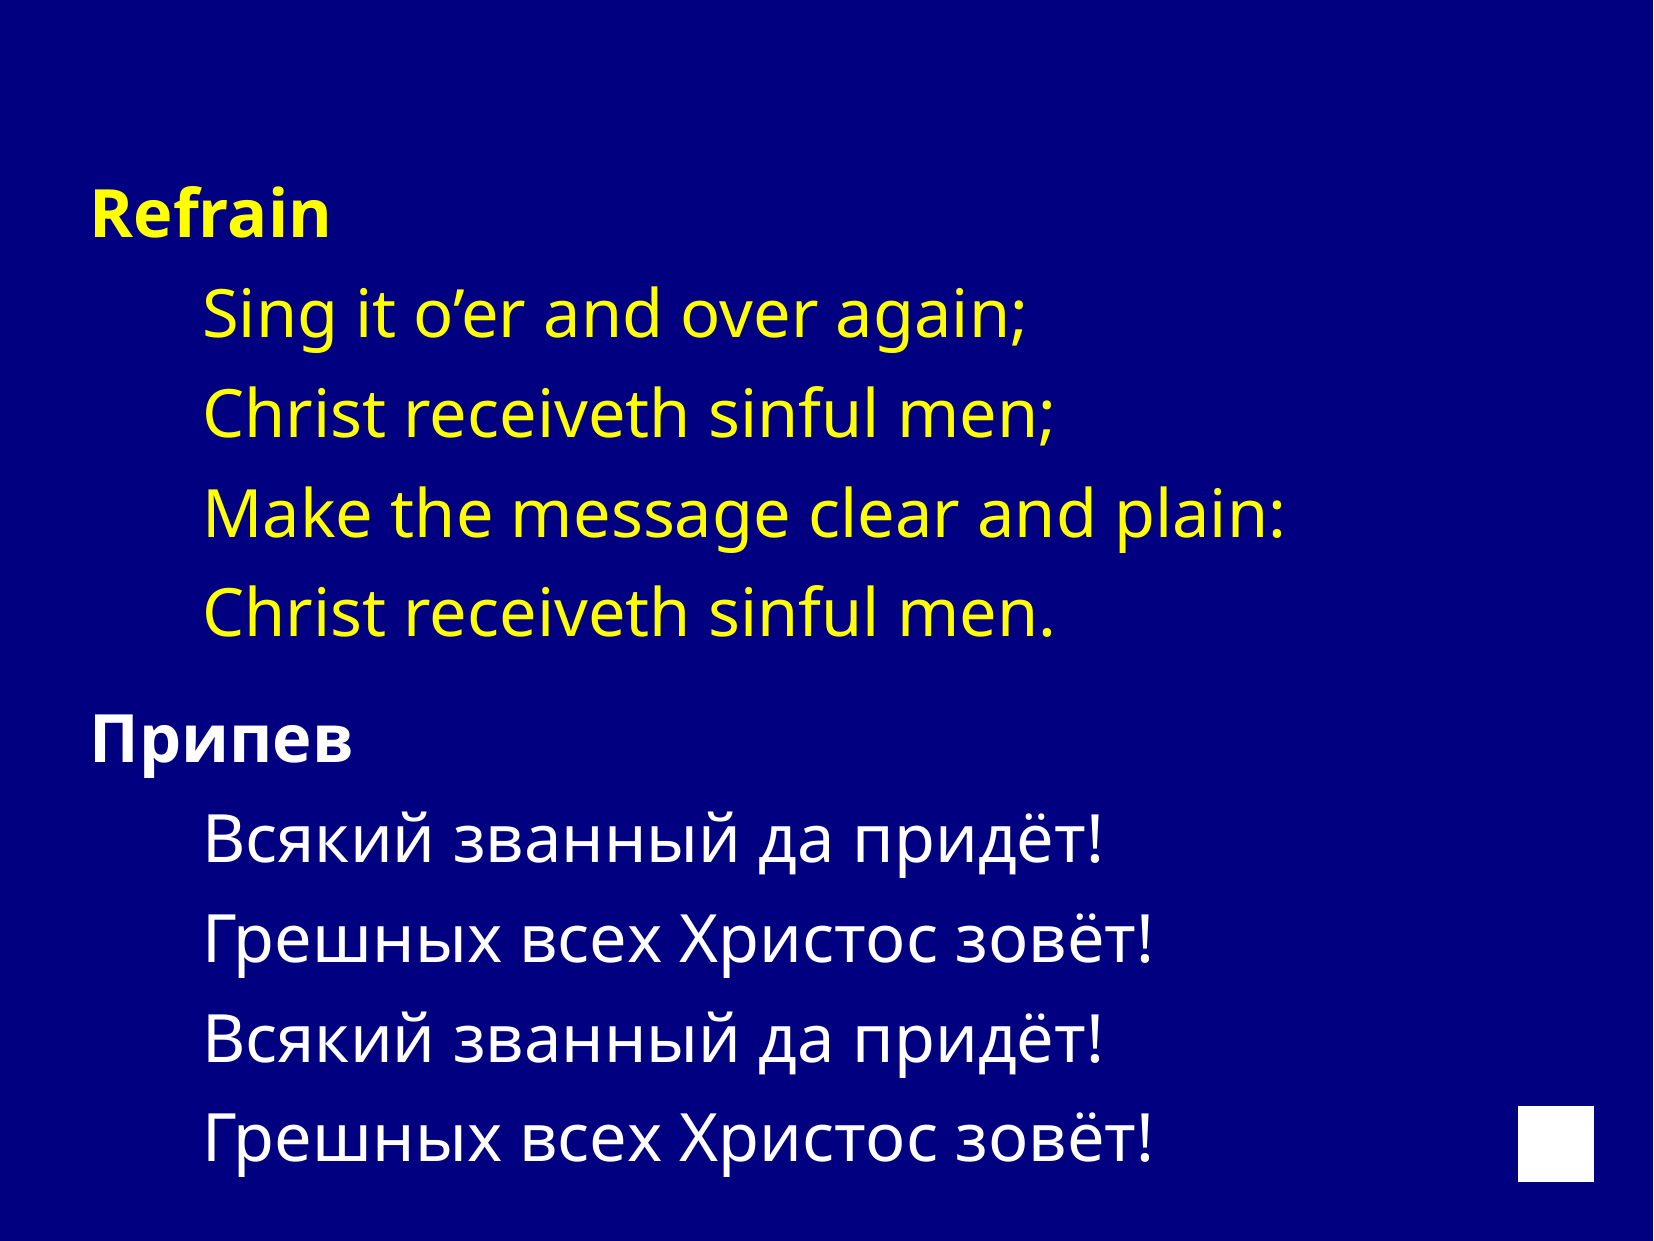

Refrain
	Sing it o’er and over again;
	Christ receiveth sinful men;
	Make the message clear and plain:
	Christ receiveth sinful men.
Припев
	Всякий званный да придёт!
	Грешных всех Христос зовёт!
	Всякий званный да придёт!
	Грешных всех Христос зовёт!